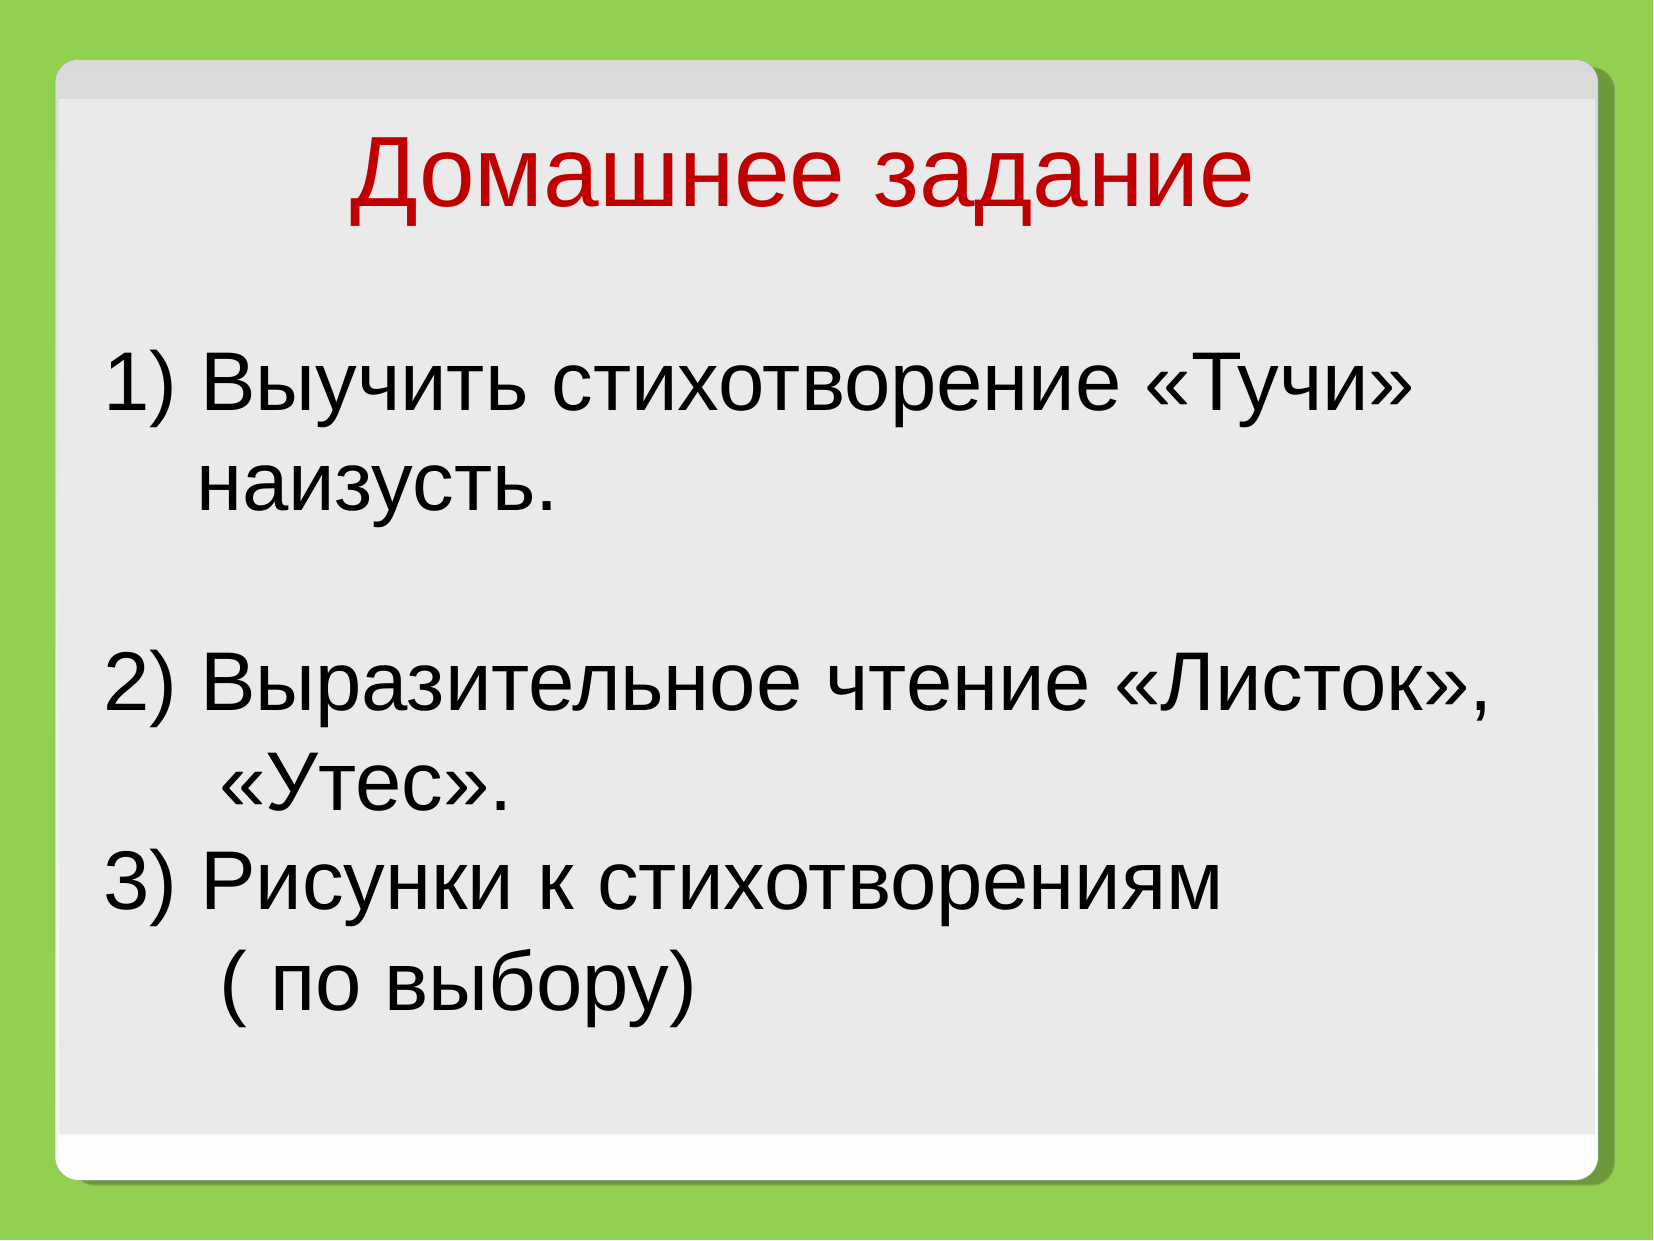

Домашнее задание
1) Выучить стихотворение «Тучи»
 наизусть.
2) Выразительное чтение «Листок»,
 «Утес».
3) Рисунки к стихотворениям
 ( по выбору)